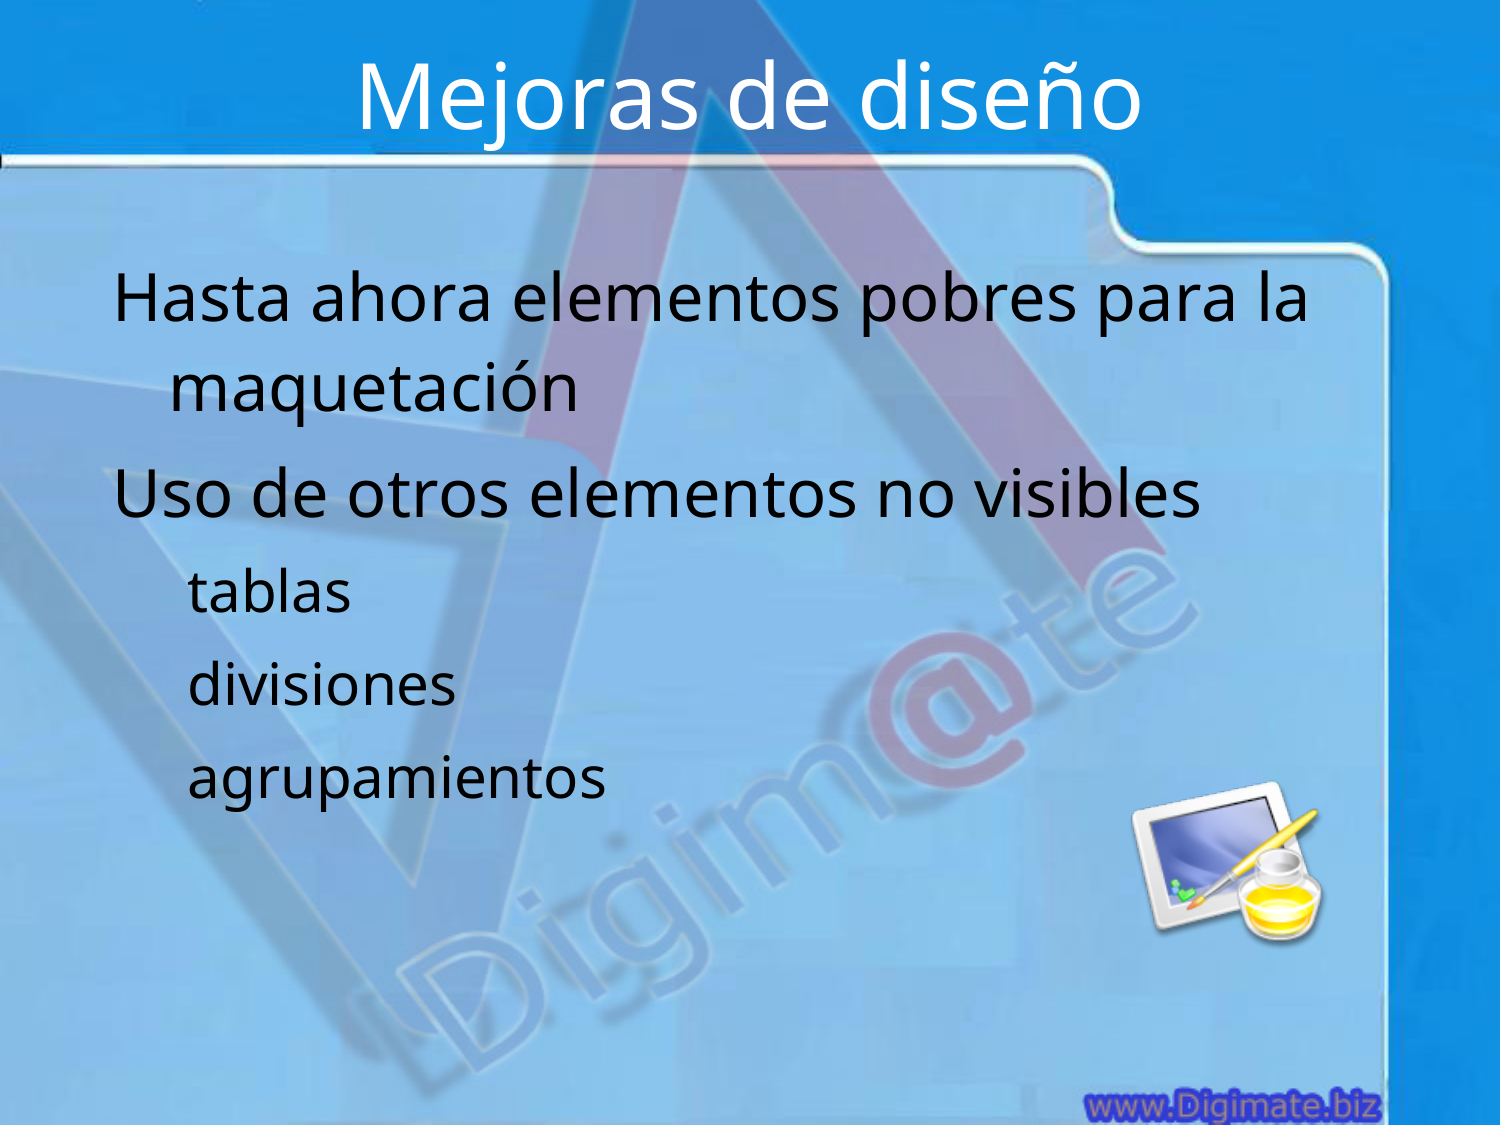

# Mejoras de diseño
Hasta ahora elementos pobres para la maquetación
Uso de otros elementos no visibles
tablas
divisiones
agrupamientos